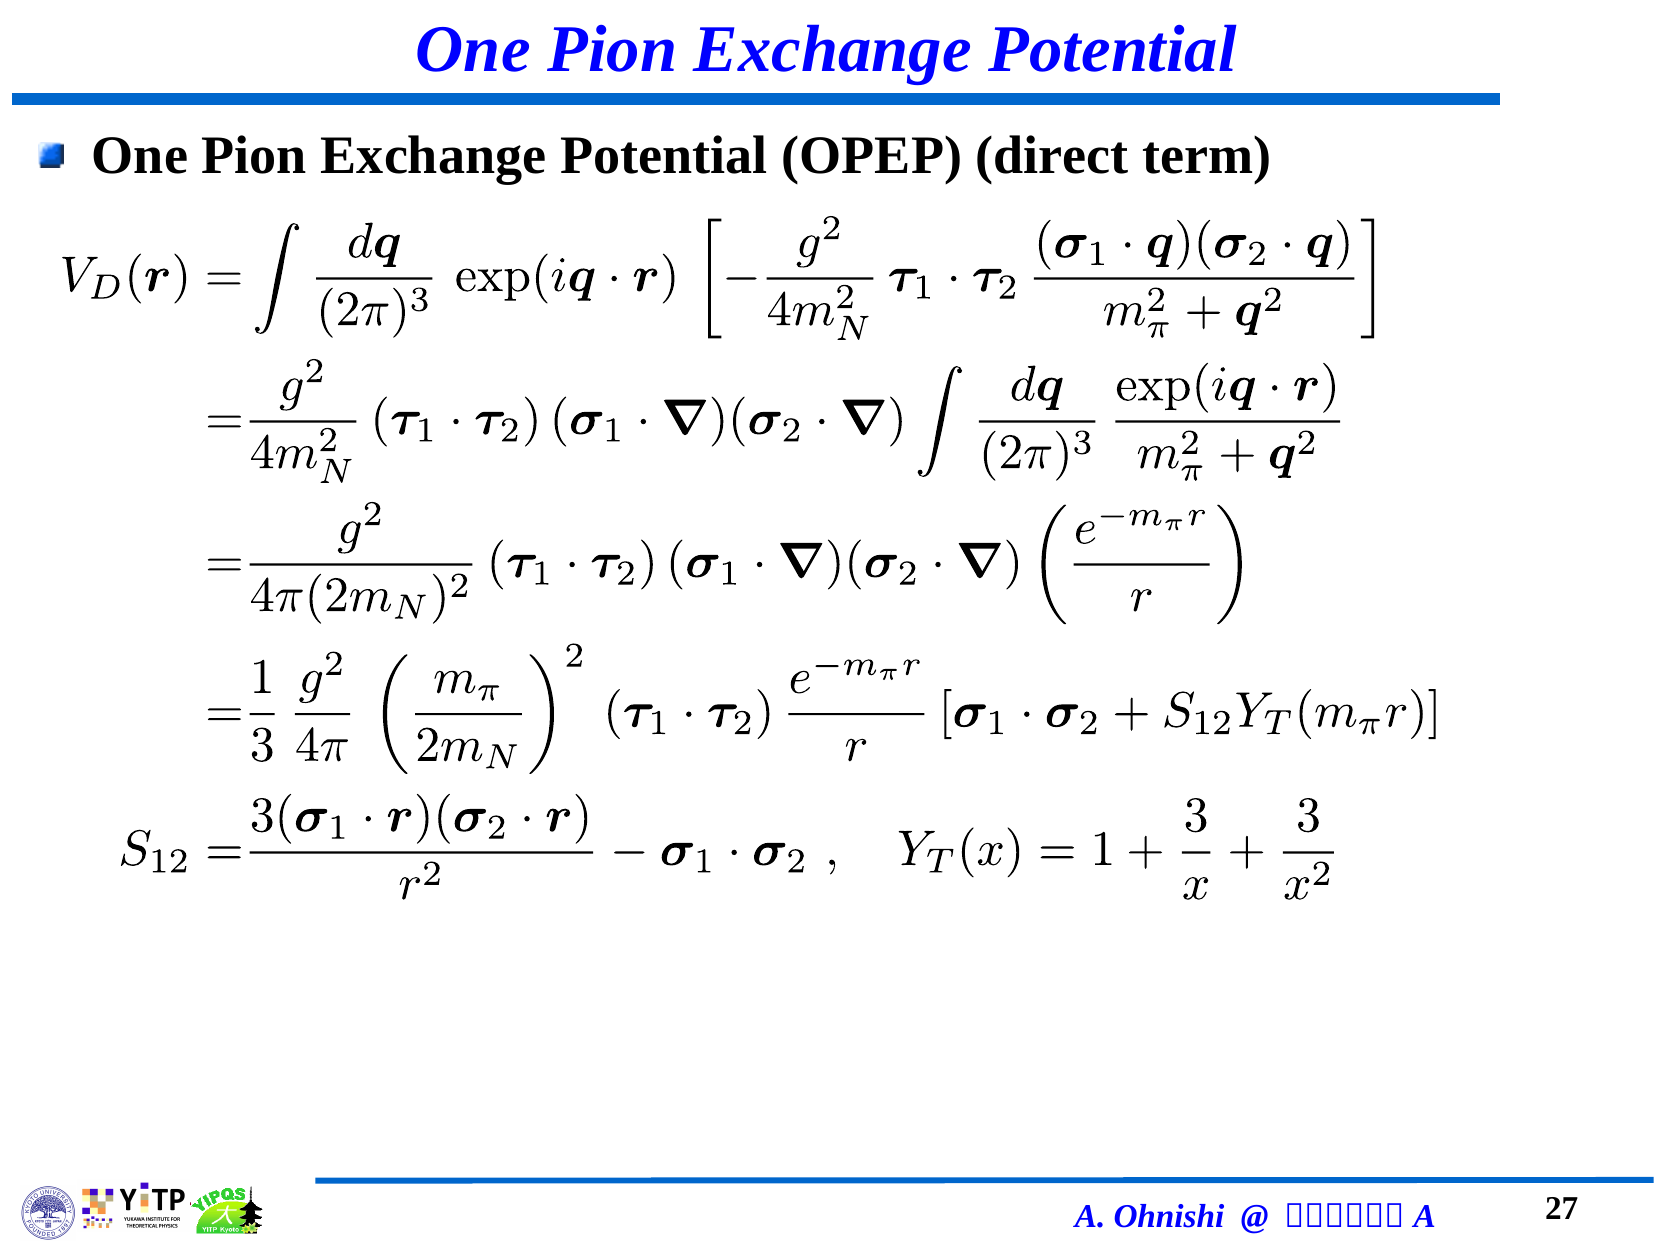

# One Pion Exchange Potential
One Pion Exchange Potential (OPEP) (direct term)